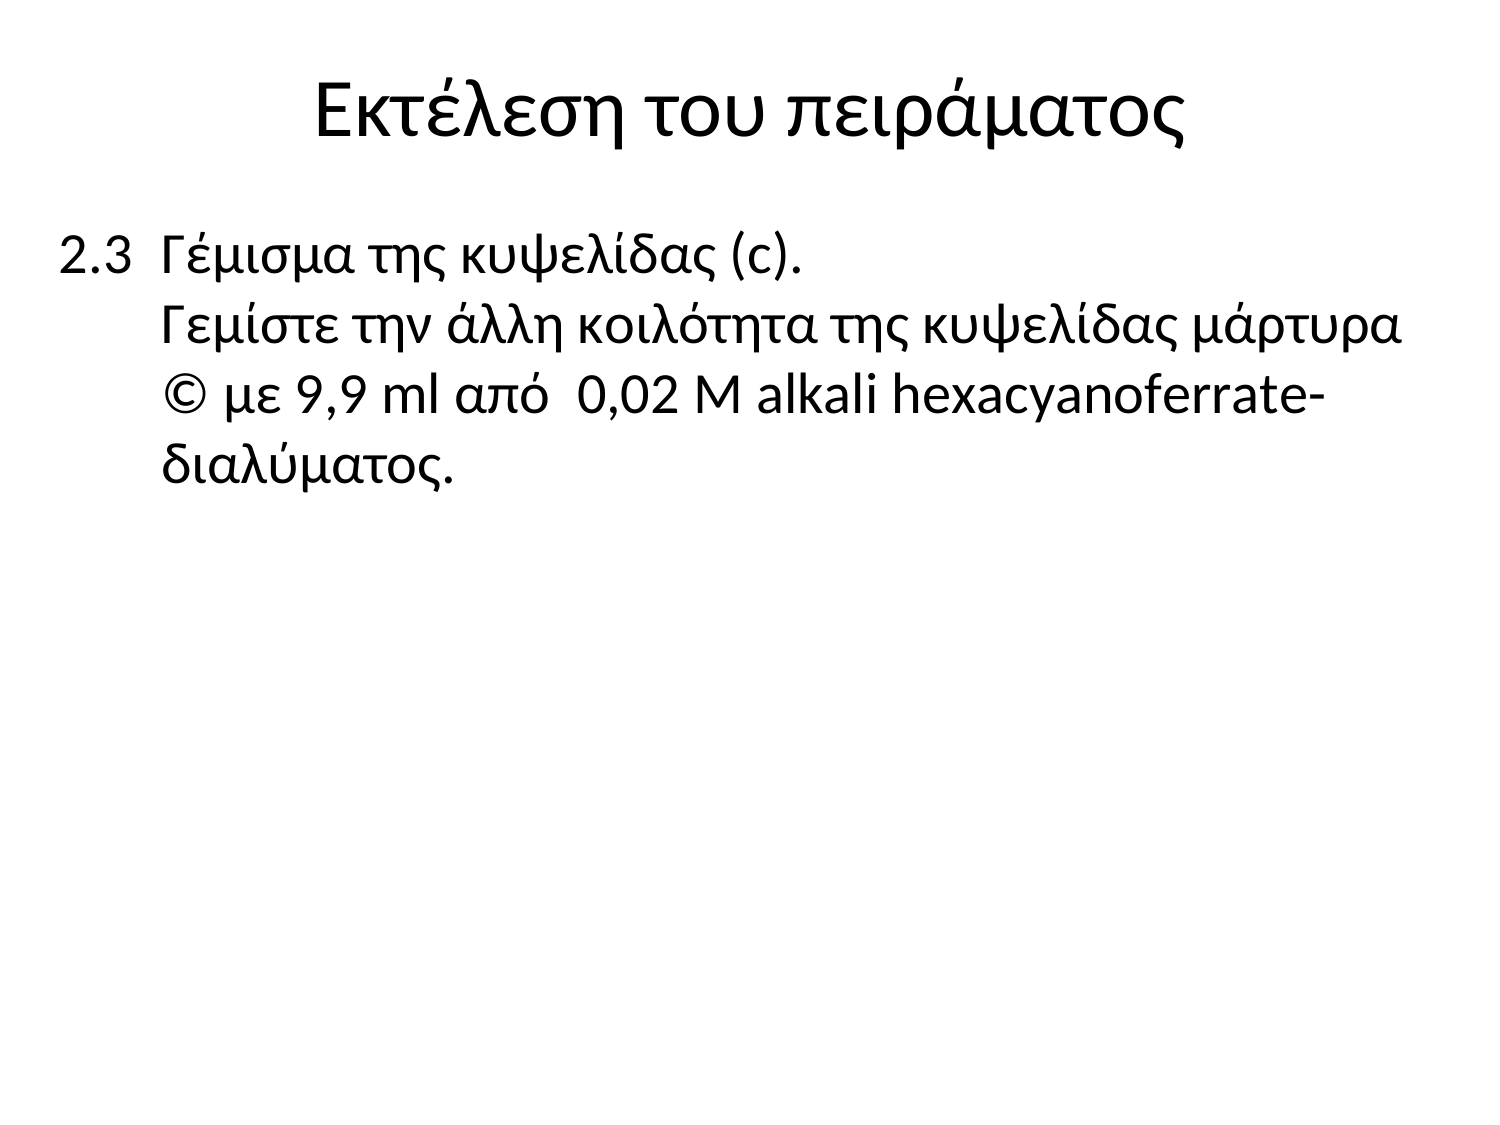

# Εκτέλεση του πειράματος
2.3 	Γέμισμα της κυψελίδας (c).
	Γεμίστε την άλλη κοιλότητα της κυψελίδας μάρτυρα © με 9,9 ml από 0,02 M alkali hexacyanoferrate-διαλύματος.